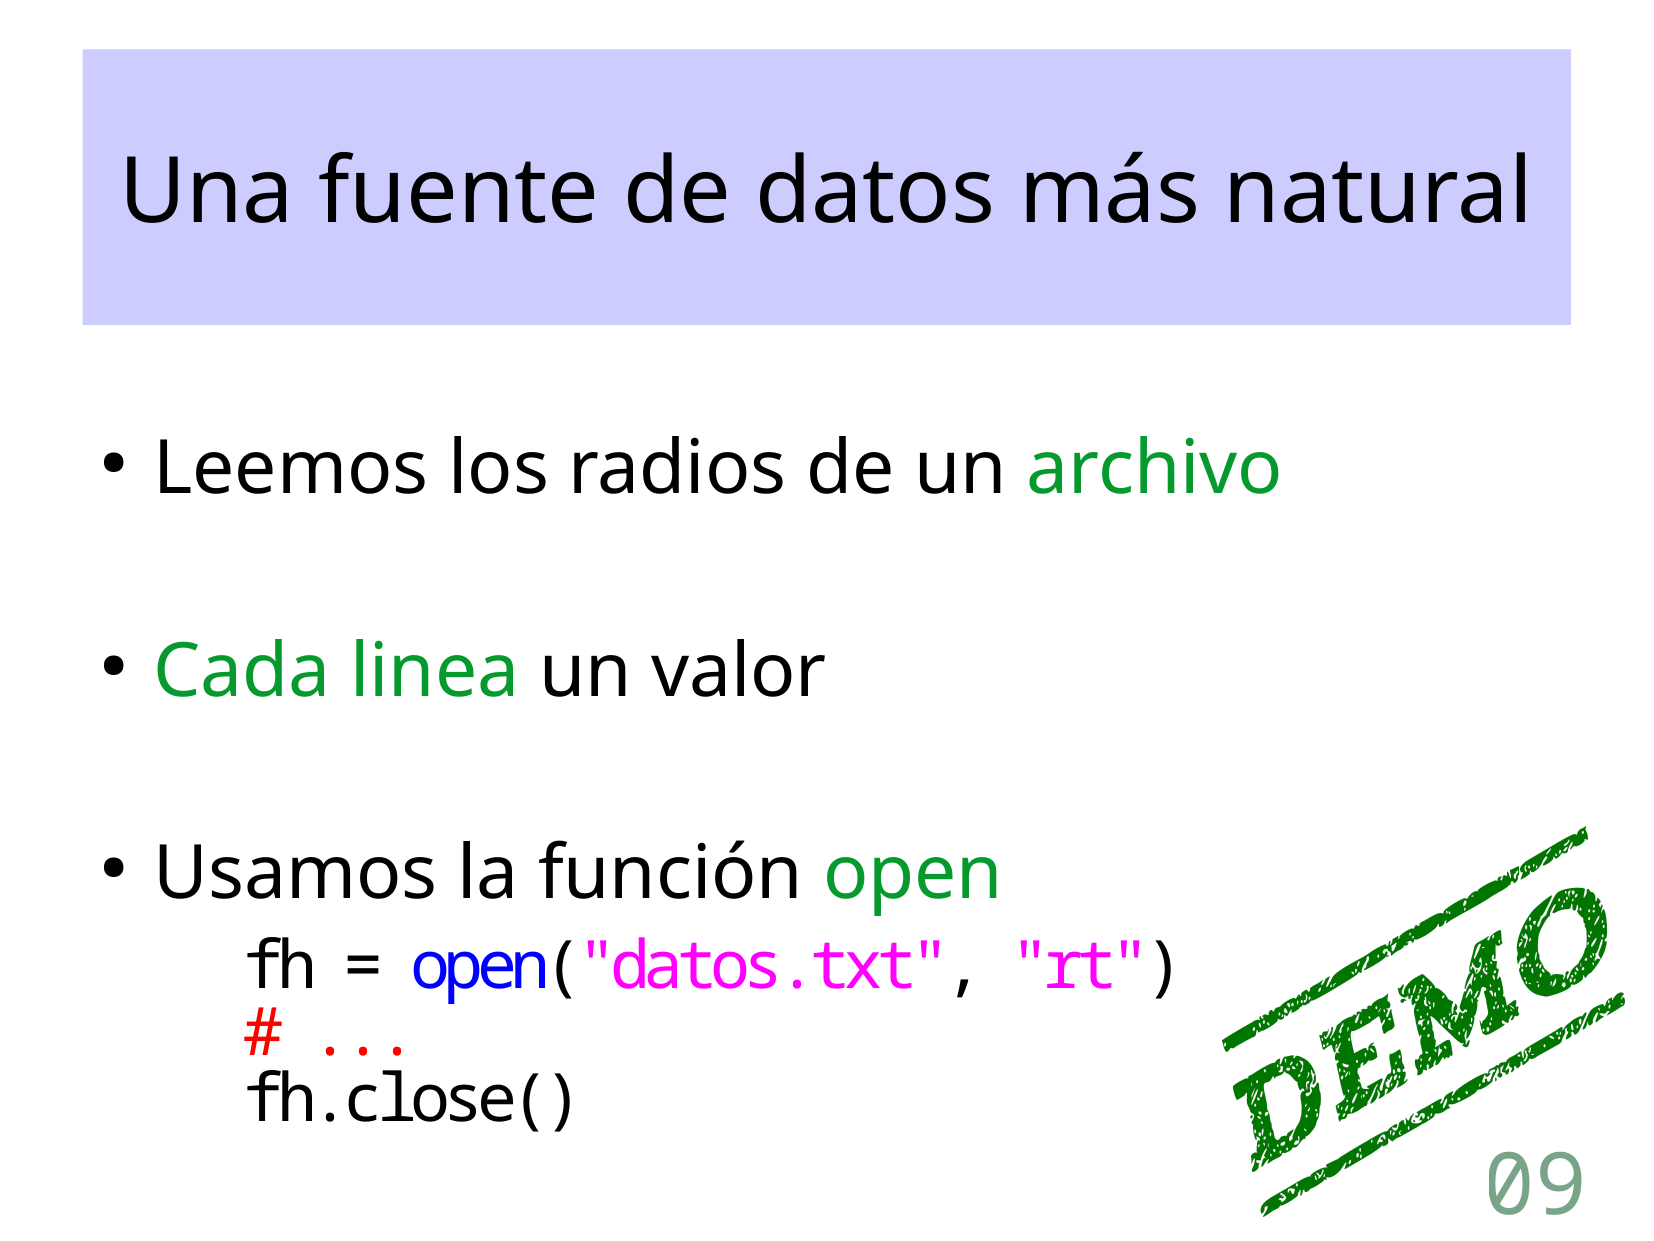

# Una fuente de datos más natural
Leemos los radios de un archivo
Cada linea un valor
Usamos la función open
09